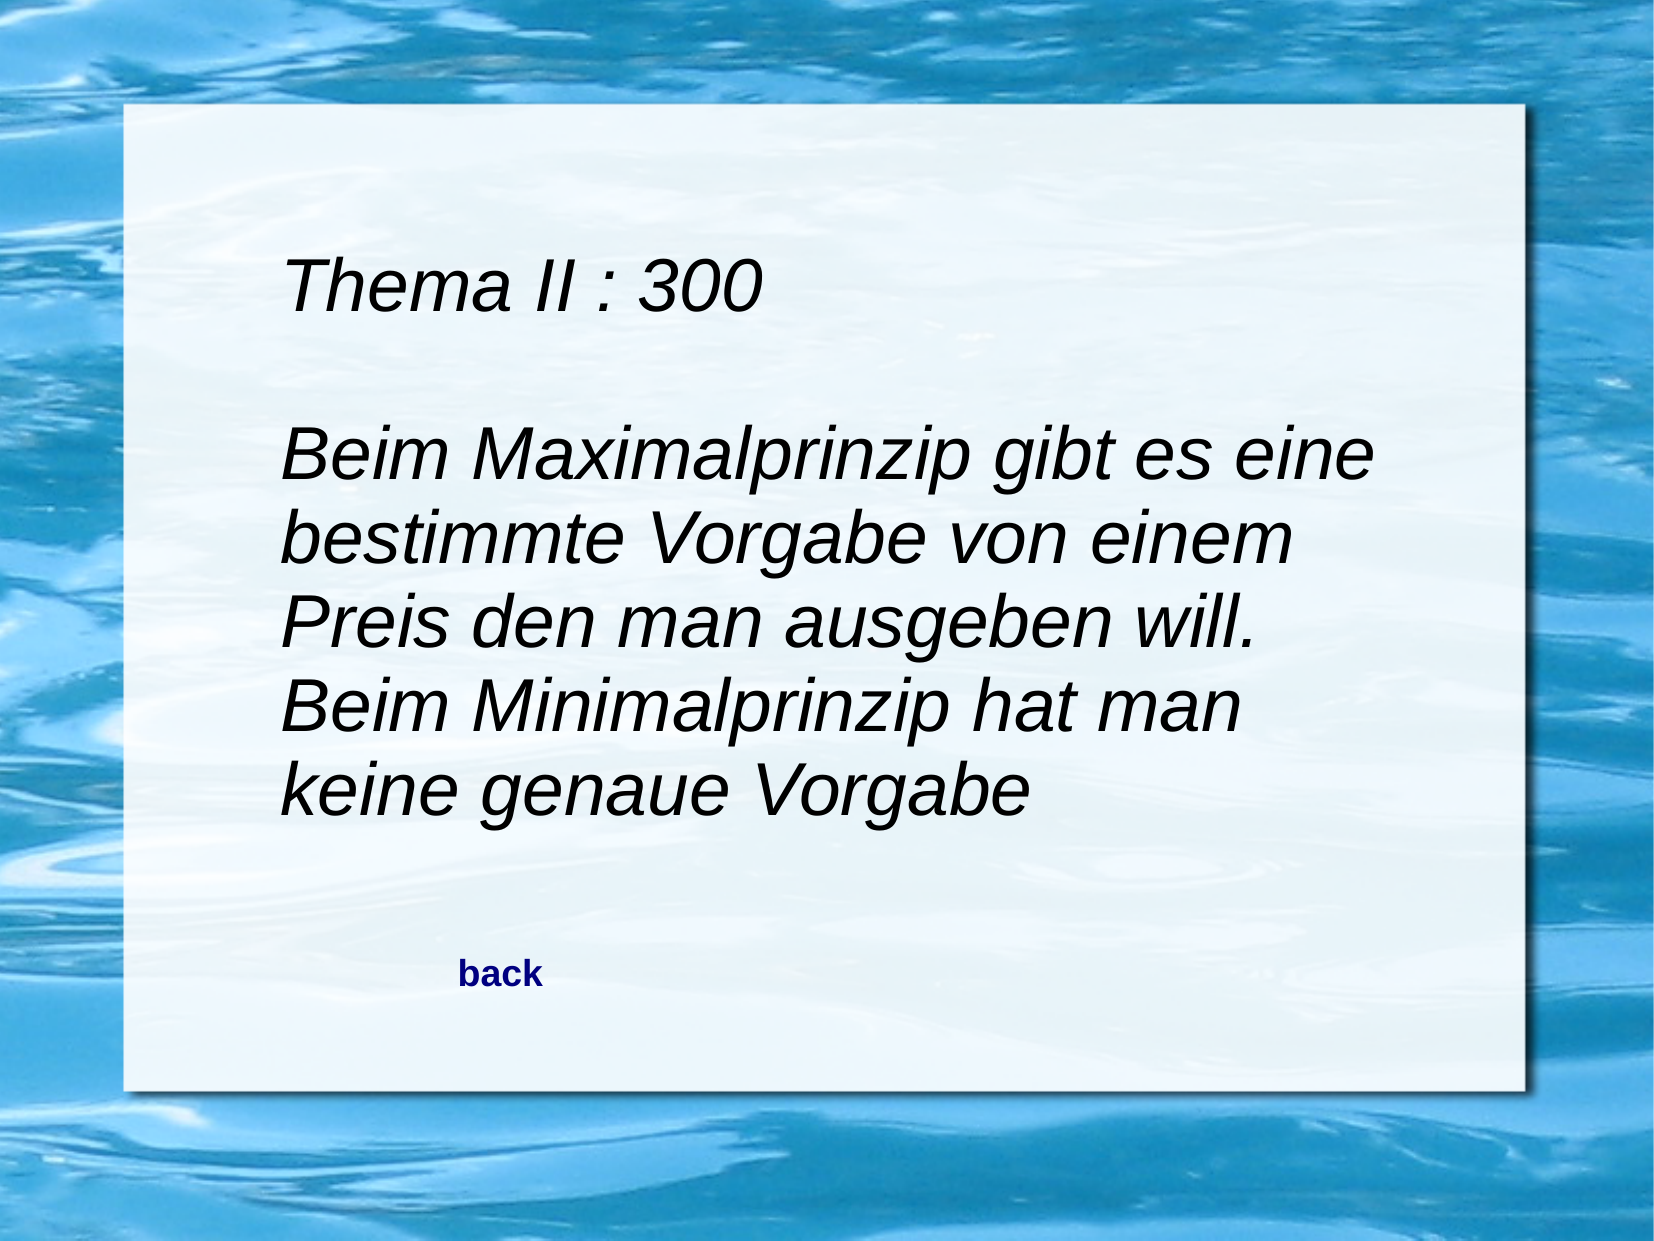

Thema II : 300
Beim Maximalprinzip gibt es eine bestimmte Vorgabe von einem Preis den man ausgeben will. Beim Minimalprinzip hat man keine genaue Vorgabe
back